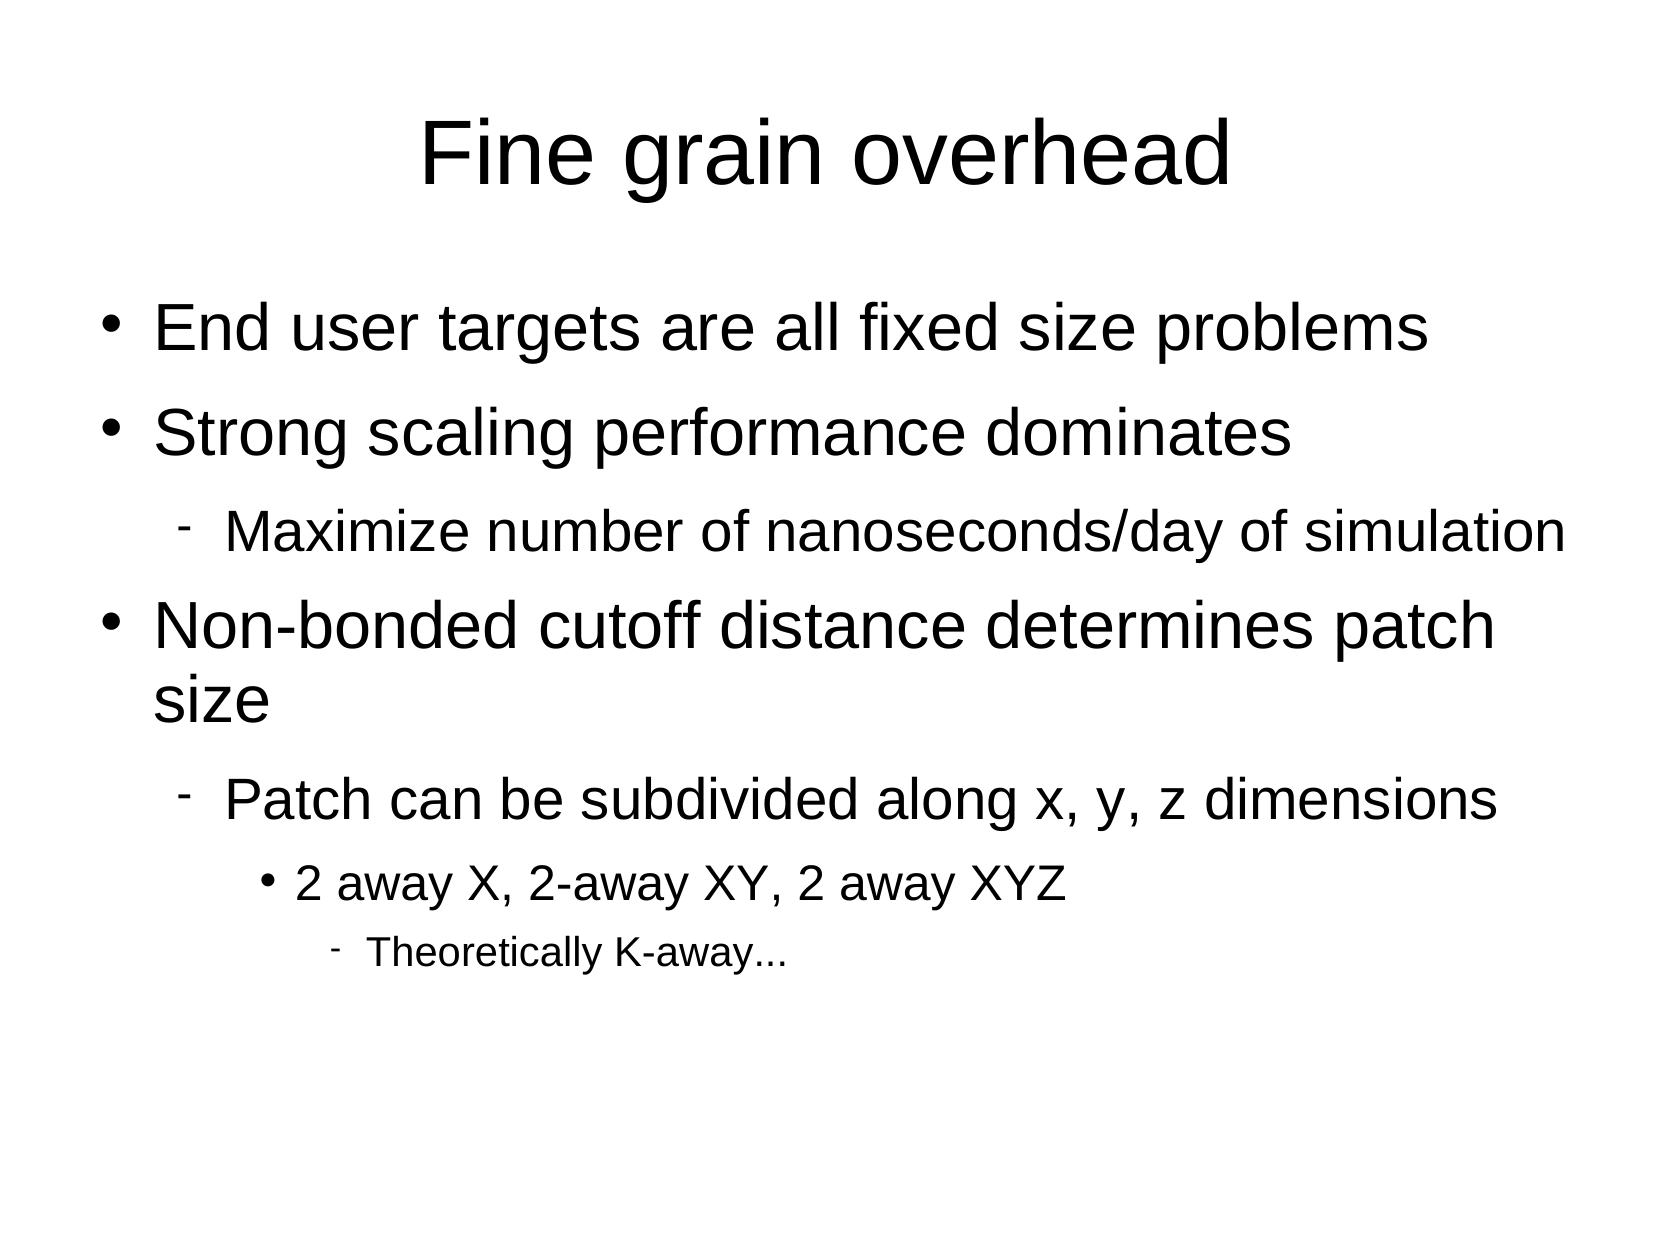

# Fine grain overhead
End user targets are all fixed size problems
Strong scaling performance dominates
Maximize number of nanoseconds/day of simulation
Non-bonded cutoff distance determines patch size
Patch can be subdivided along x, y, z dimensions
2 away X, 2-away XY, 2 away XYZ
Theoretically K-away...